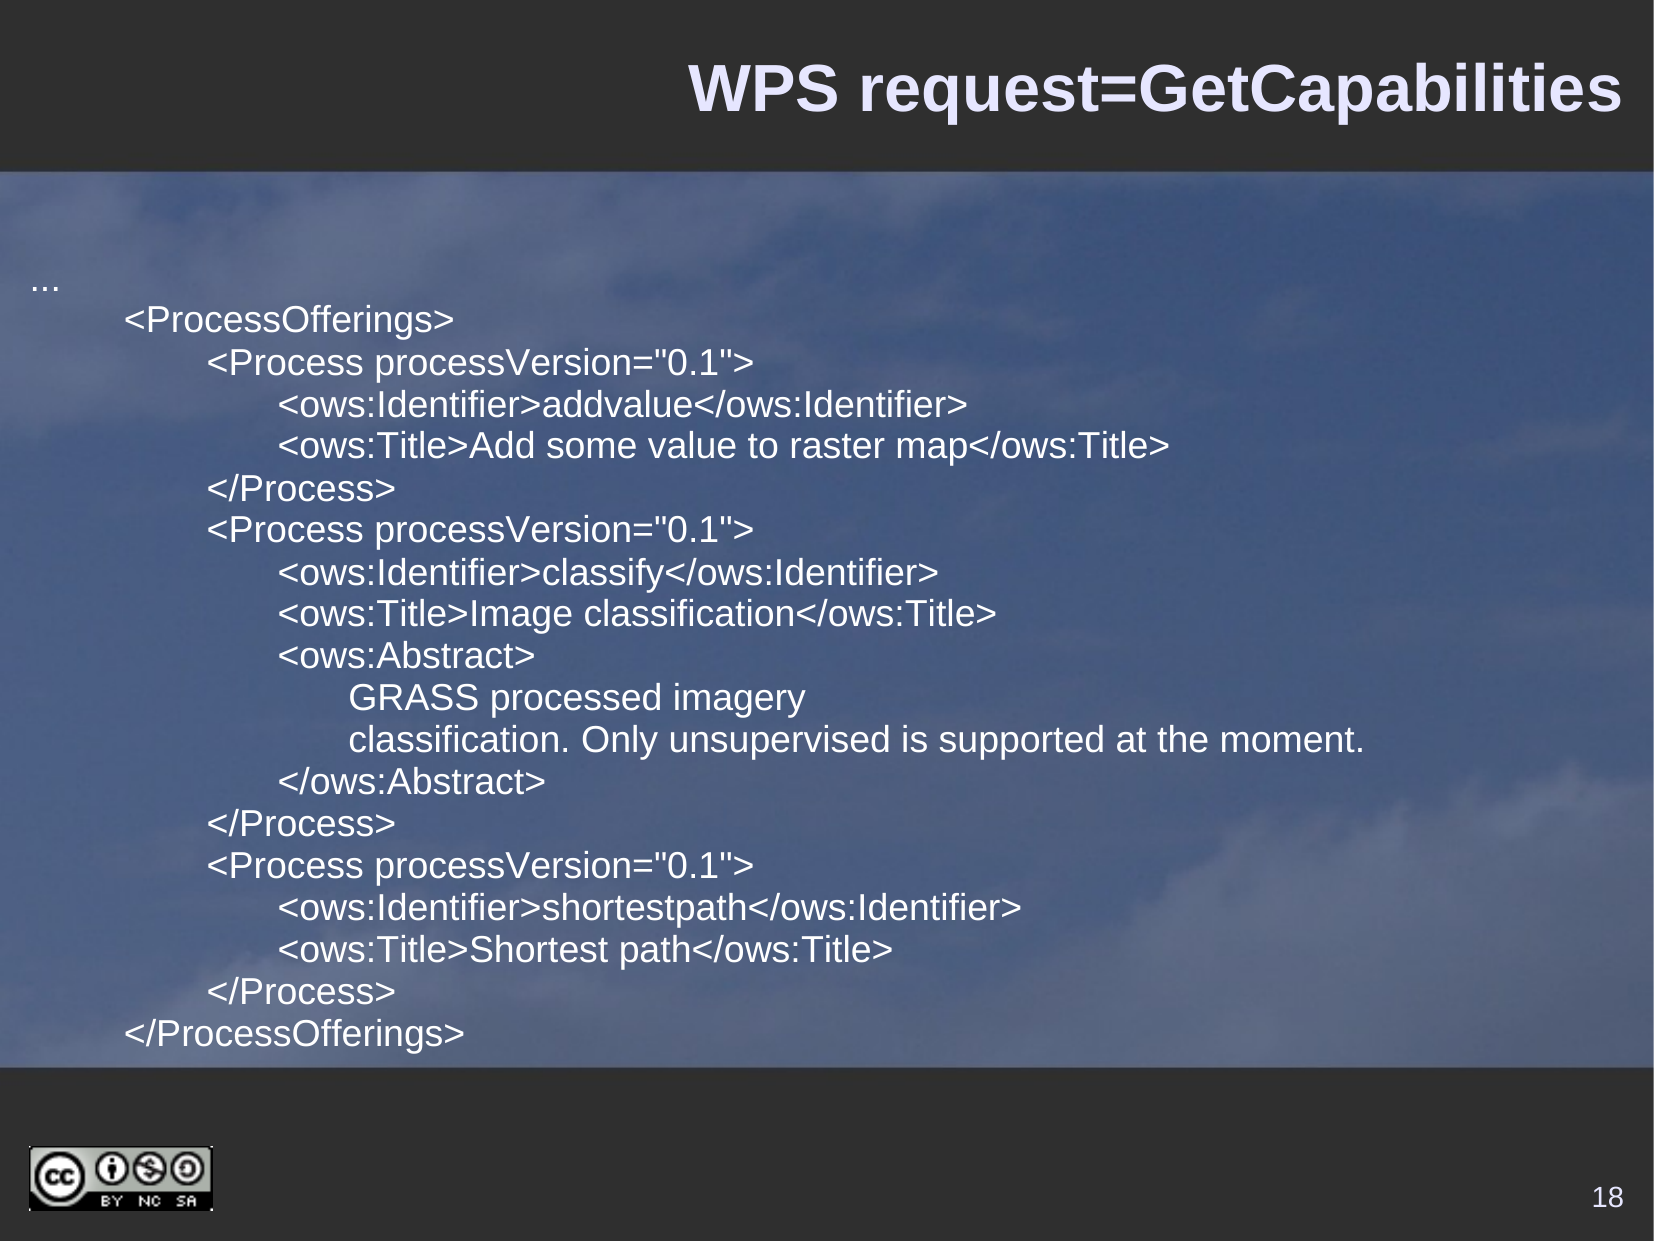

# WPS request=GetCapabilities
...
<ProcessOfferings>
<Process processVersion="0.1">
<ows:Identifier>addvalue</ows:Identifier>
<ows:Title>Add some value to raster map</ows:Title>
</Process>
<Process processVersion="0.1">
<ows:Identifier>classify</ows:Identifier>
<ows:Title>Image classification</ows:Title>
<ows:Abstract>
GRASS processed imagery
classification. Only unsupervised is supported at the moment.
</ows:Abstract>
</Process>
<Process processVersion="0.1">
<ows:Identifier>shortestpath</ows:Identifier>
<ows:Title>Shortest path</ows:Title>
</Process>
</ProcessOfferings>
2006-06-01
18